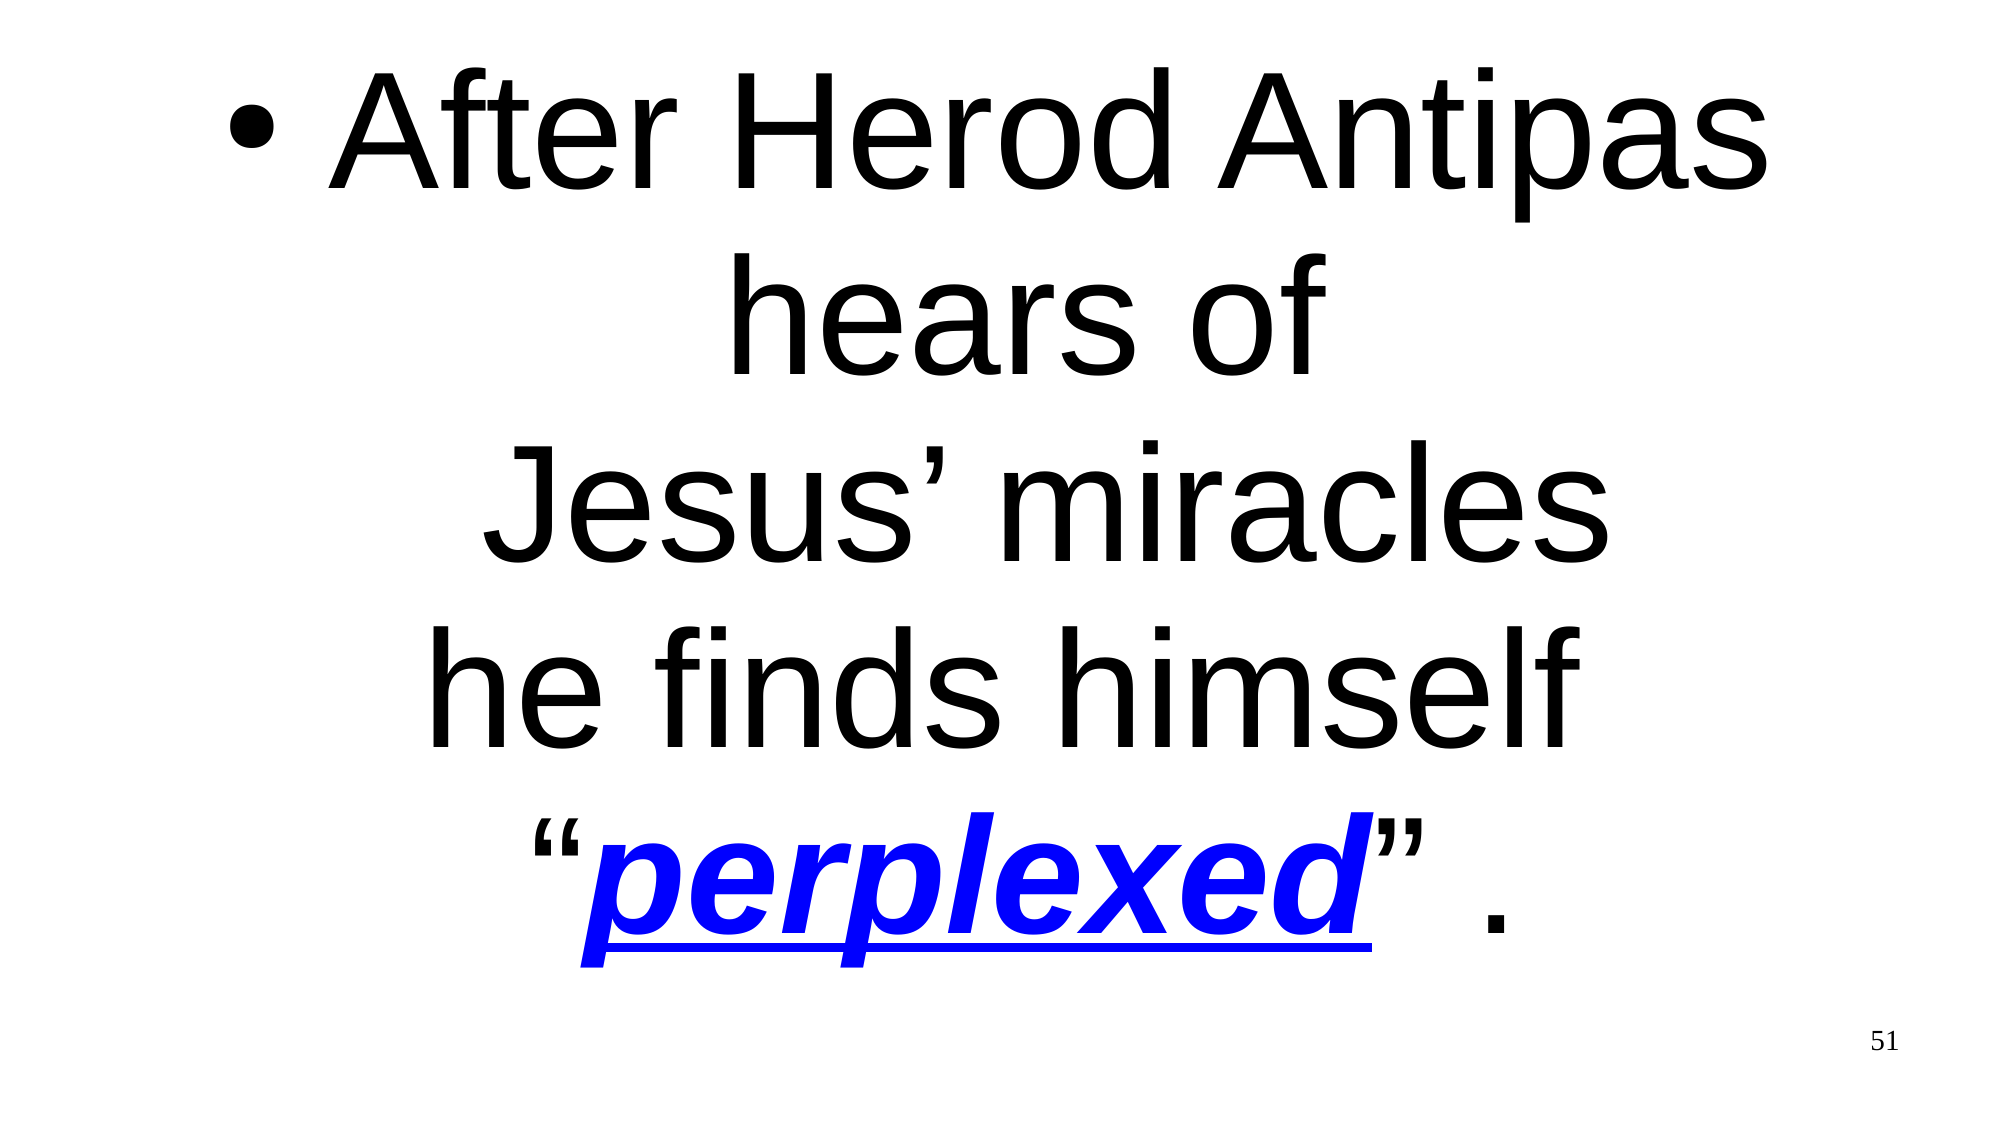

# After Herod Antipas hears of Jesus’ miracles he finds himself “perplexed” .
51